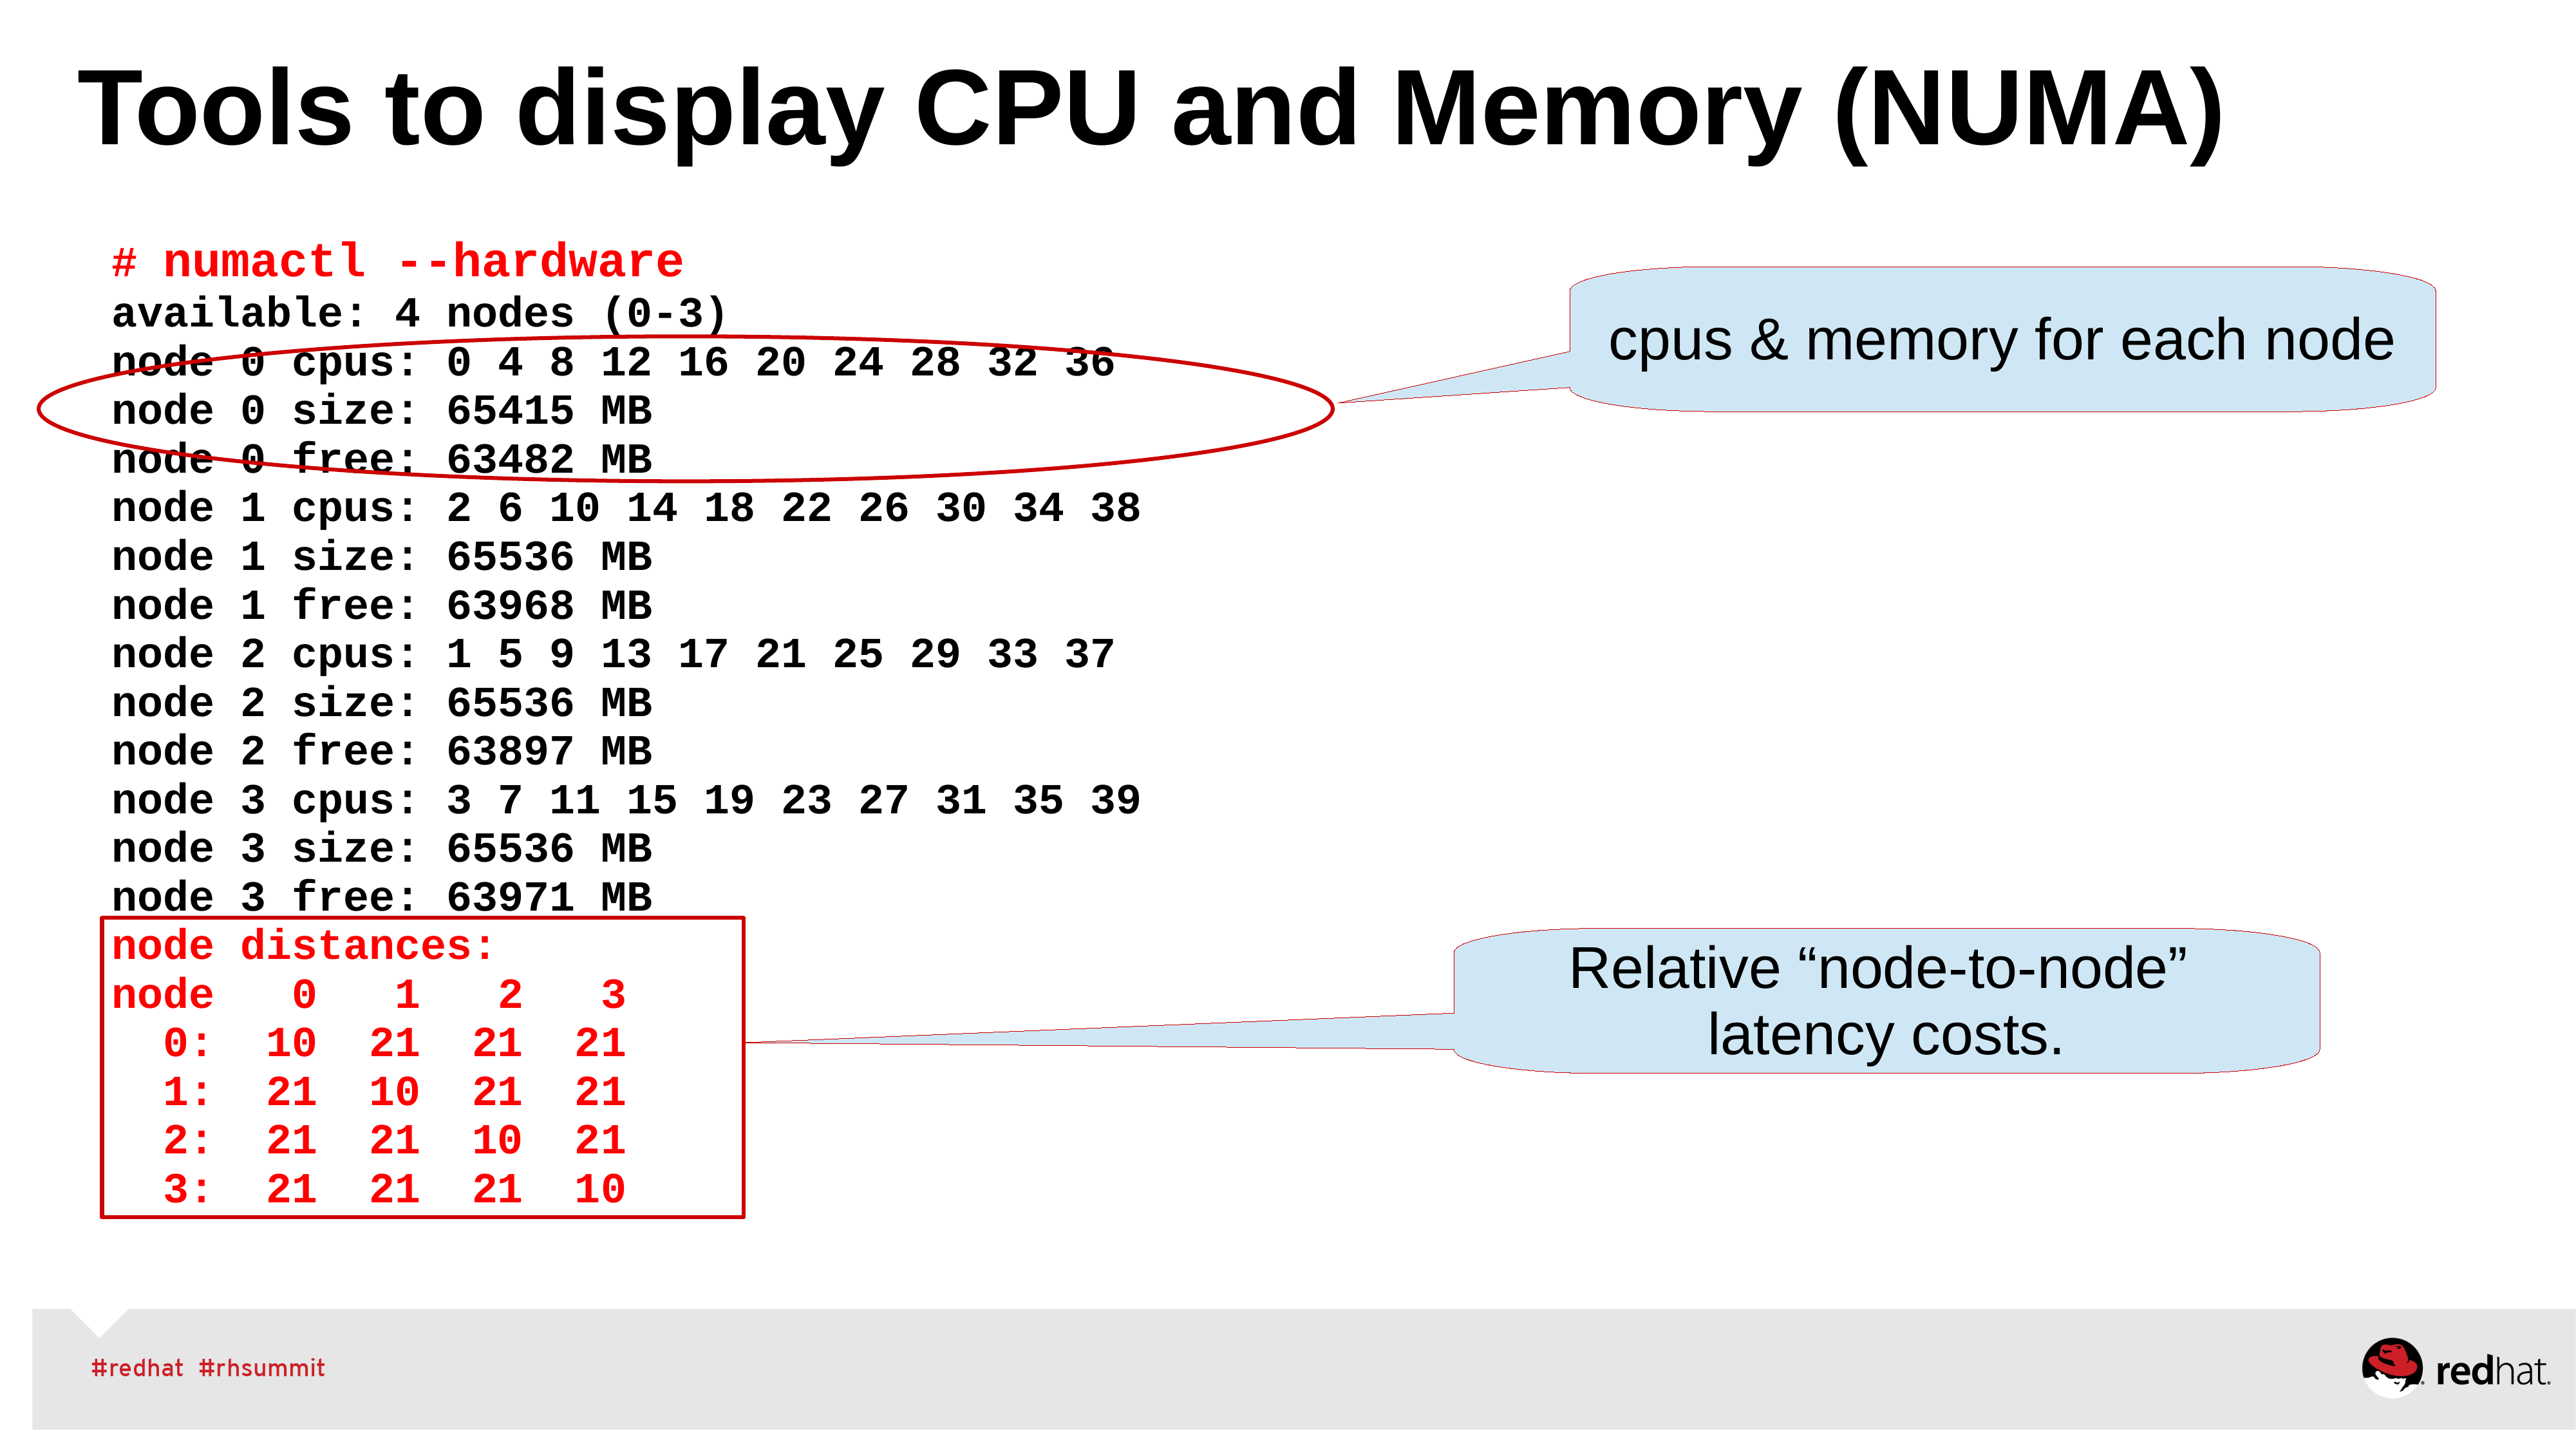

# Tools to display CPU and Memory (NUMA)
# numactl --hardware
available: 4 nodes (0-3)
node 0 cpus: 0 4 8 12 16 20 24 28 32 36
node 0 size: 65415 MB
node 0 free: 63482 MB
node 1 cpus: 2 6 10 14 18 22 26 30 34 38
node 1 size: 65536 MB
node 1 free: 63968 MB
node 2 cpus: 1 5 9 13 17 21 25 29 33 37
node 2 size: 65536 MB
node 2 free: 63897 MB
node 3 cpus: 3 7 11 15 19 23 27 31 35 39
node 3 size: 65536 MB
node 3 free: 63971 MB
node distances:
node 0 1 2 3
 0: 10 21 21 21
 1: 21 10 21 21
 2: 21 21 10 21
 3: 21 21 21 10
cpus & memory for each node
Relative “node-to-node”
latency costs.